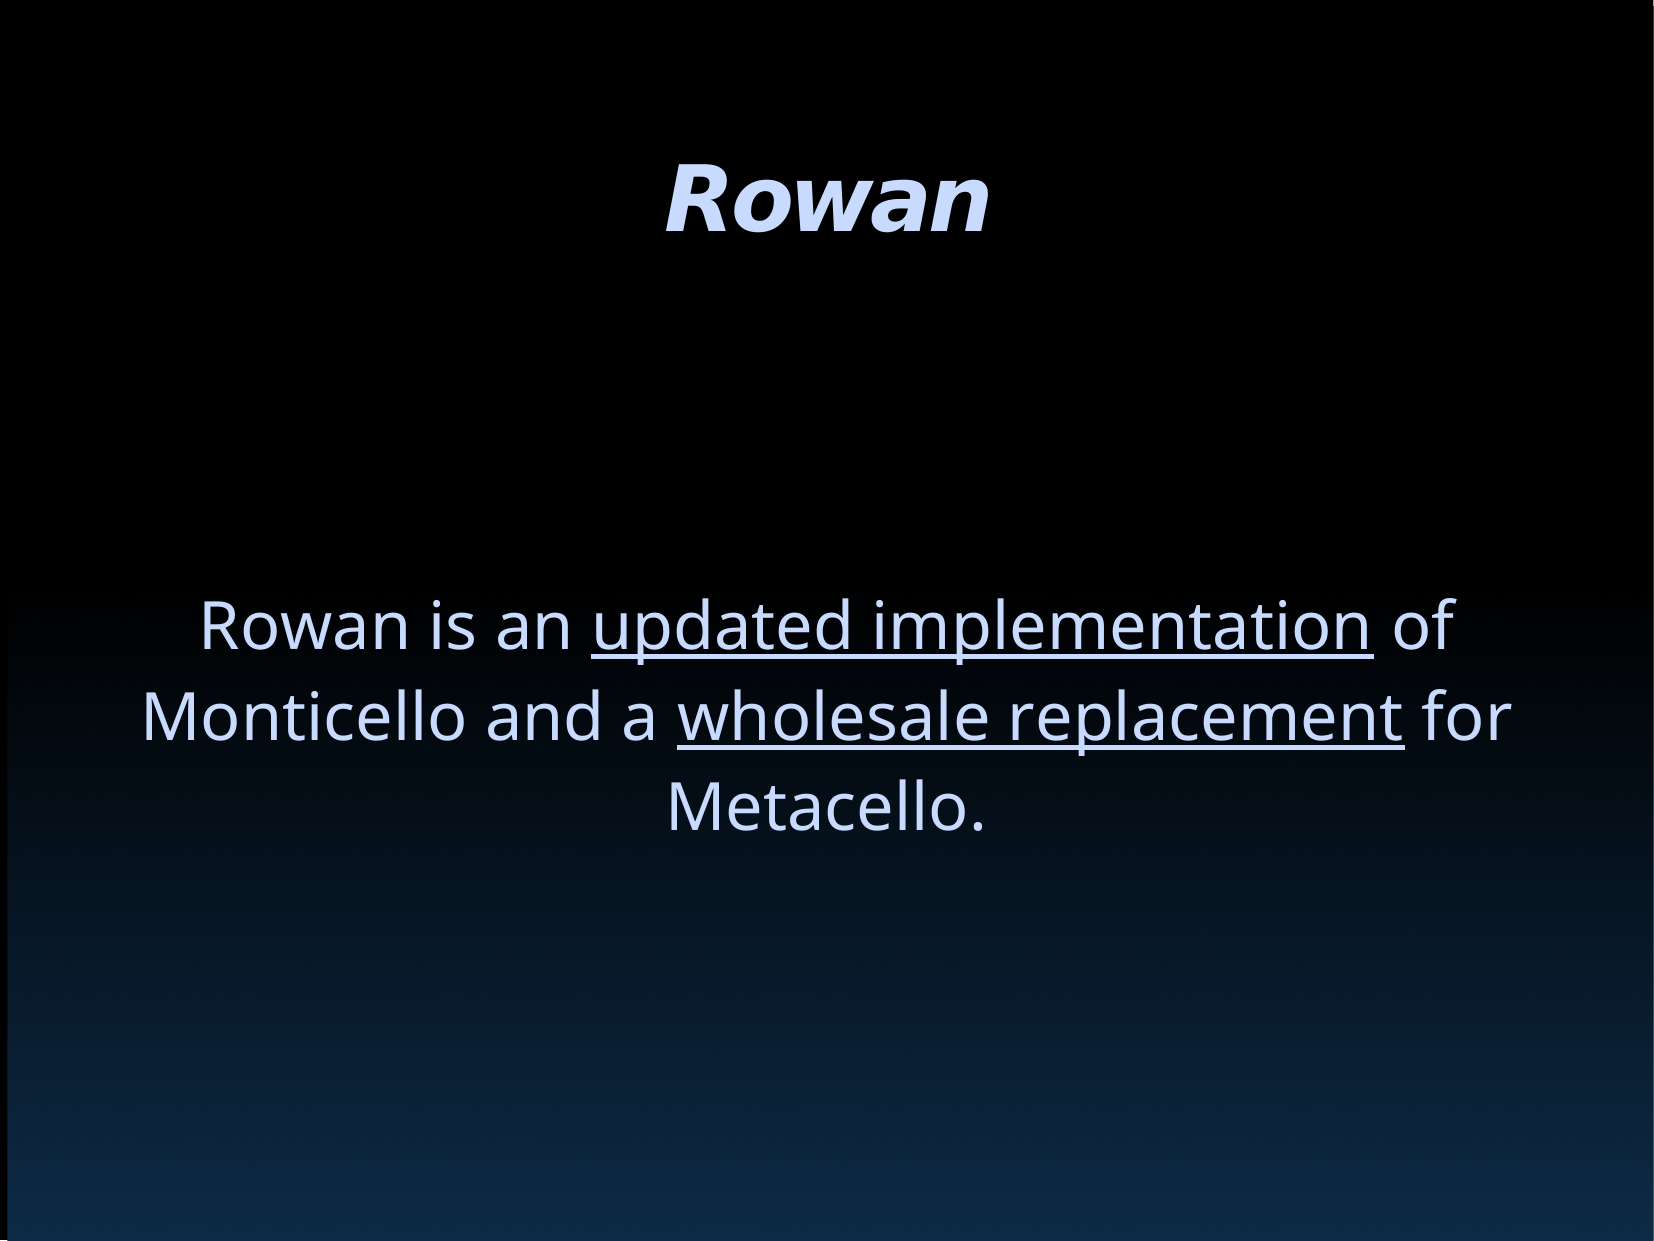

# Rowan
Rowan is an updated implementation of Monticello and a wholesale replacement for Metacello.